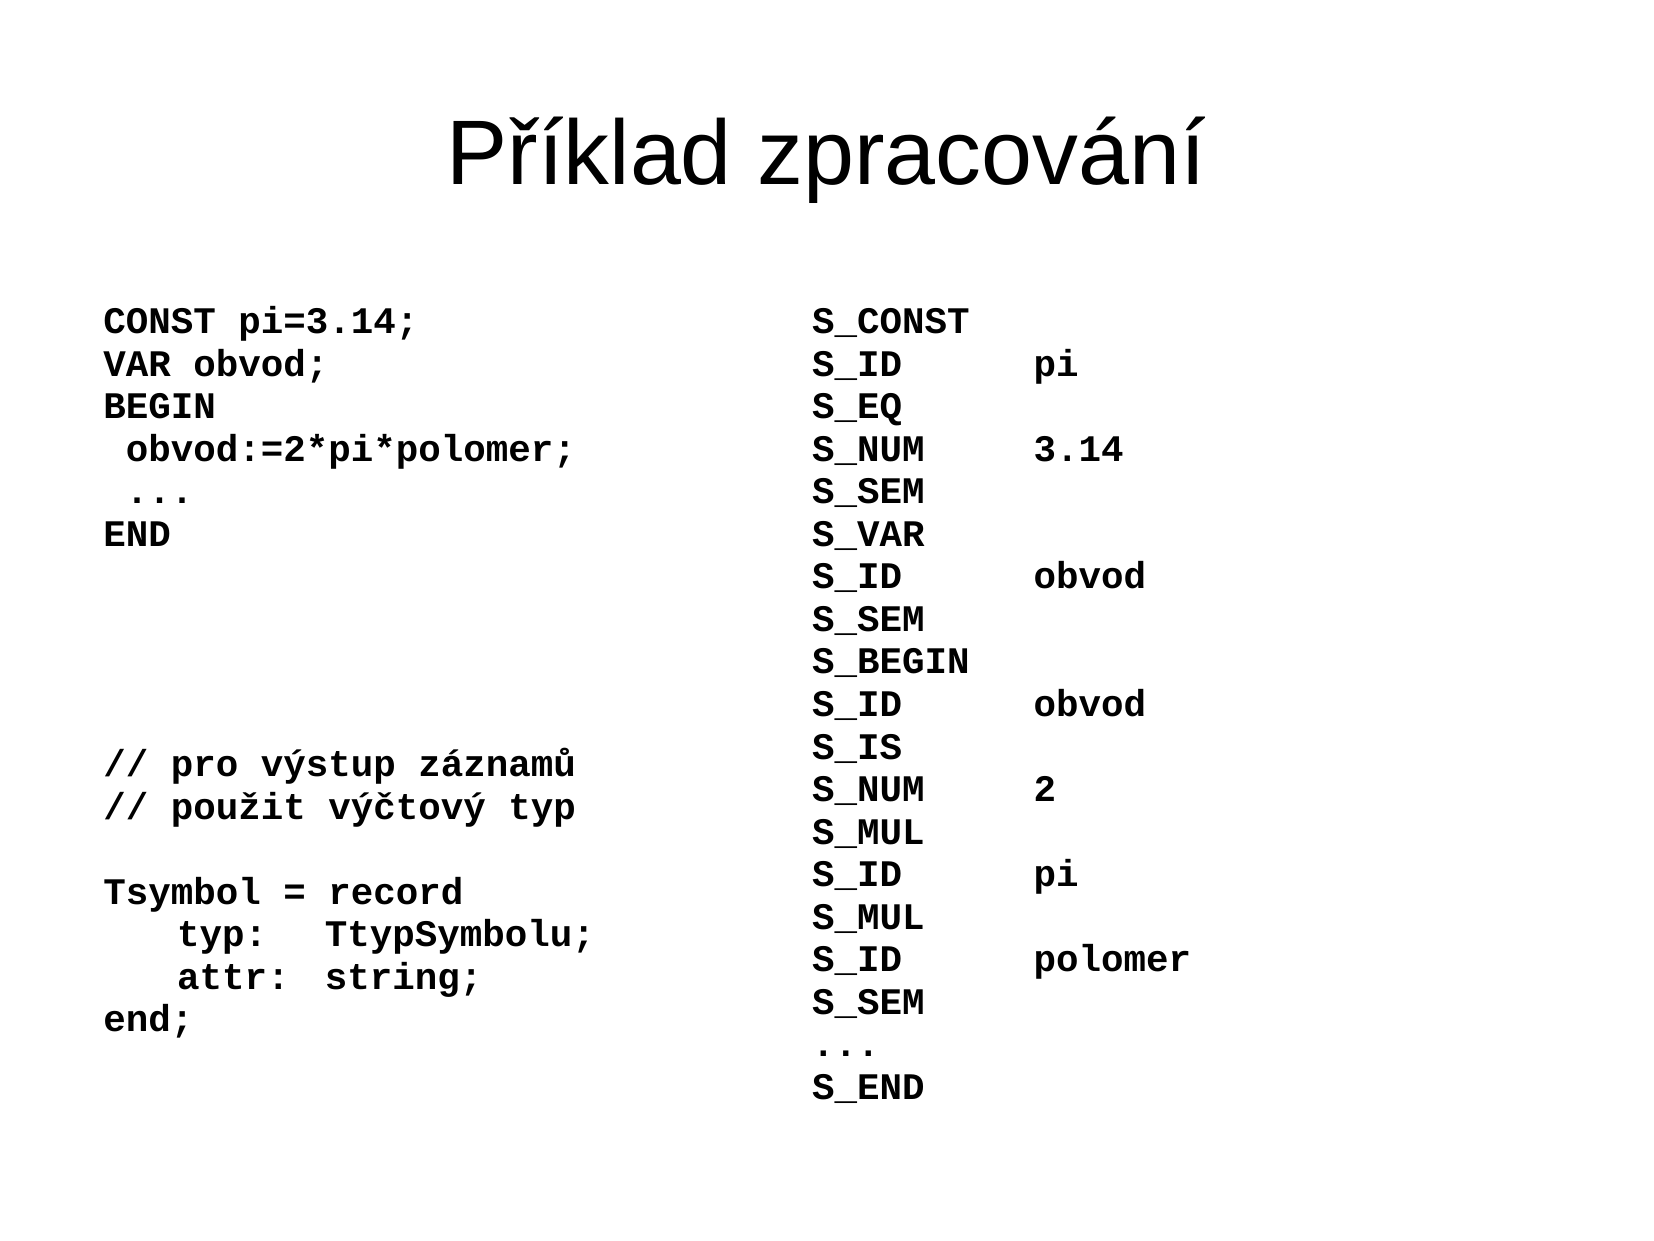

# Příklad zpracování
CONST pi=3.14;
VAR obvod;
BEGIN
 obvod:=2*pi*polomer;
 ...
END
S_CONST
S_ID		pi
S_EQ
S_NUM		3.14
S_SEM
S_VAR
S_ID		obvod
S_SEM
S_BEGIN
S_ID		obvod
S_IS
S_NUM		2
S_MUL
S_ID		pi
S_MUL
S_ID		polomer
S_SEM
...
S_END
// pro výstup záznamů
// použit výčtový typ
Tsymbol = record
	typ:	TtypSymbolu;
	attr:	string;
end;